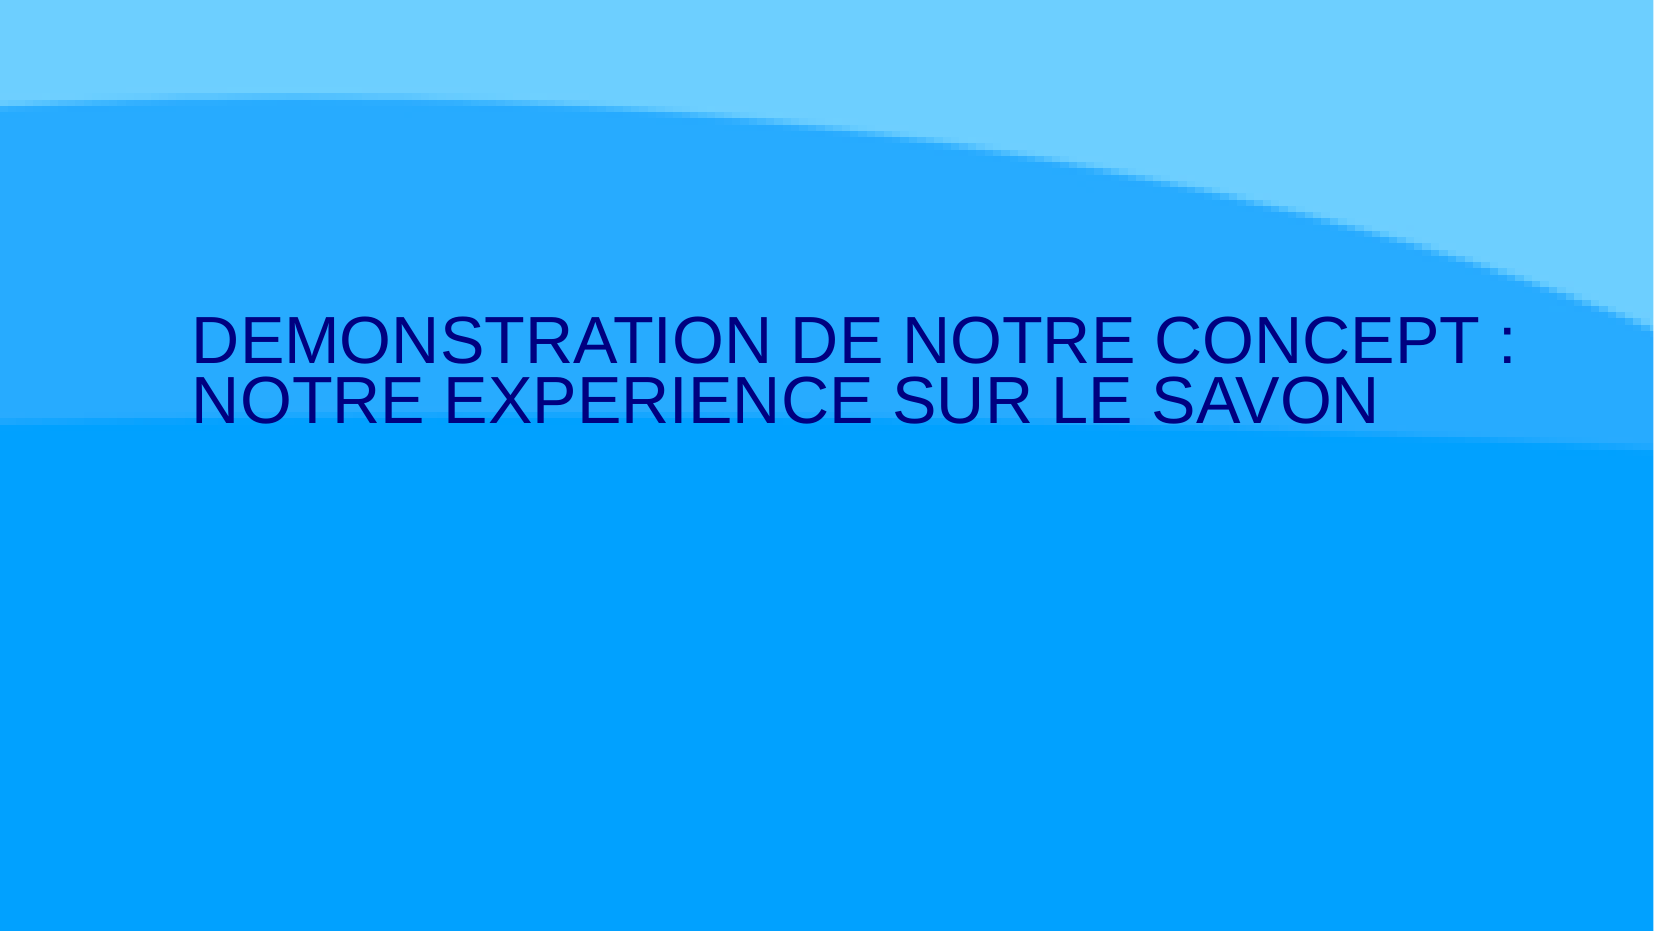

#
DEMONSTRATION DE NOTRE CONCEPT :NOTRE EXPERIENCE SUR LE SAVON